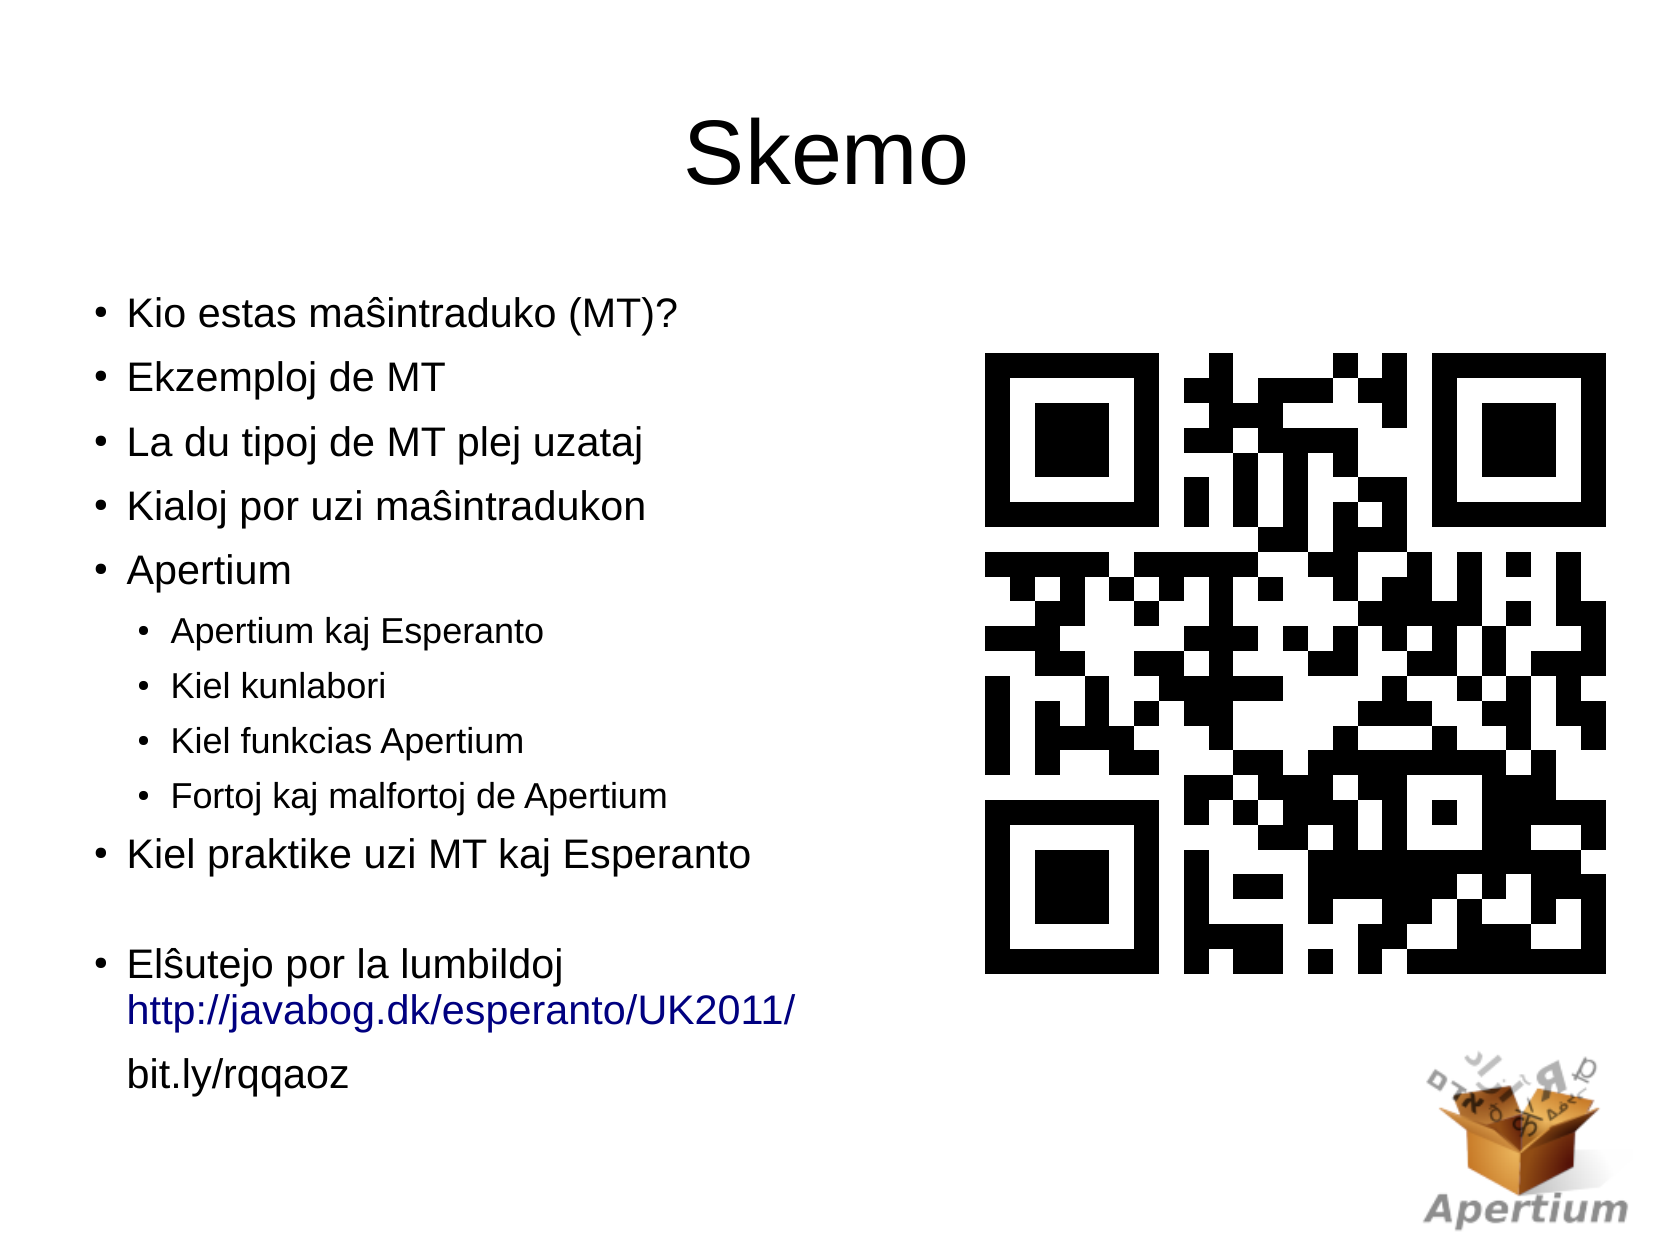

# Skemo
Kio estas maŝintraduko (MT)?
Ekzemploj de MT
La du tipoj de MT plej uzataj
Kialoj por uzi maŝintradukon
Apertium
Apertium kaj Esperanto
Kiel kunlabori
Kiel funkcias Apertium
Fortoj kaj malfortoj de Apertium
Kiel praktike uzi MT kaj Esperanto
Elŝutejo por la lumbildoj
http://javabog.dk/esperanto/UK2011/
bit.ly/rqqaoz